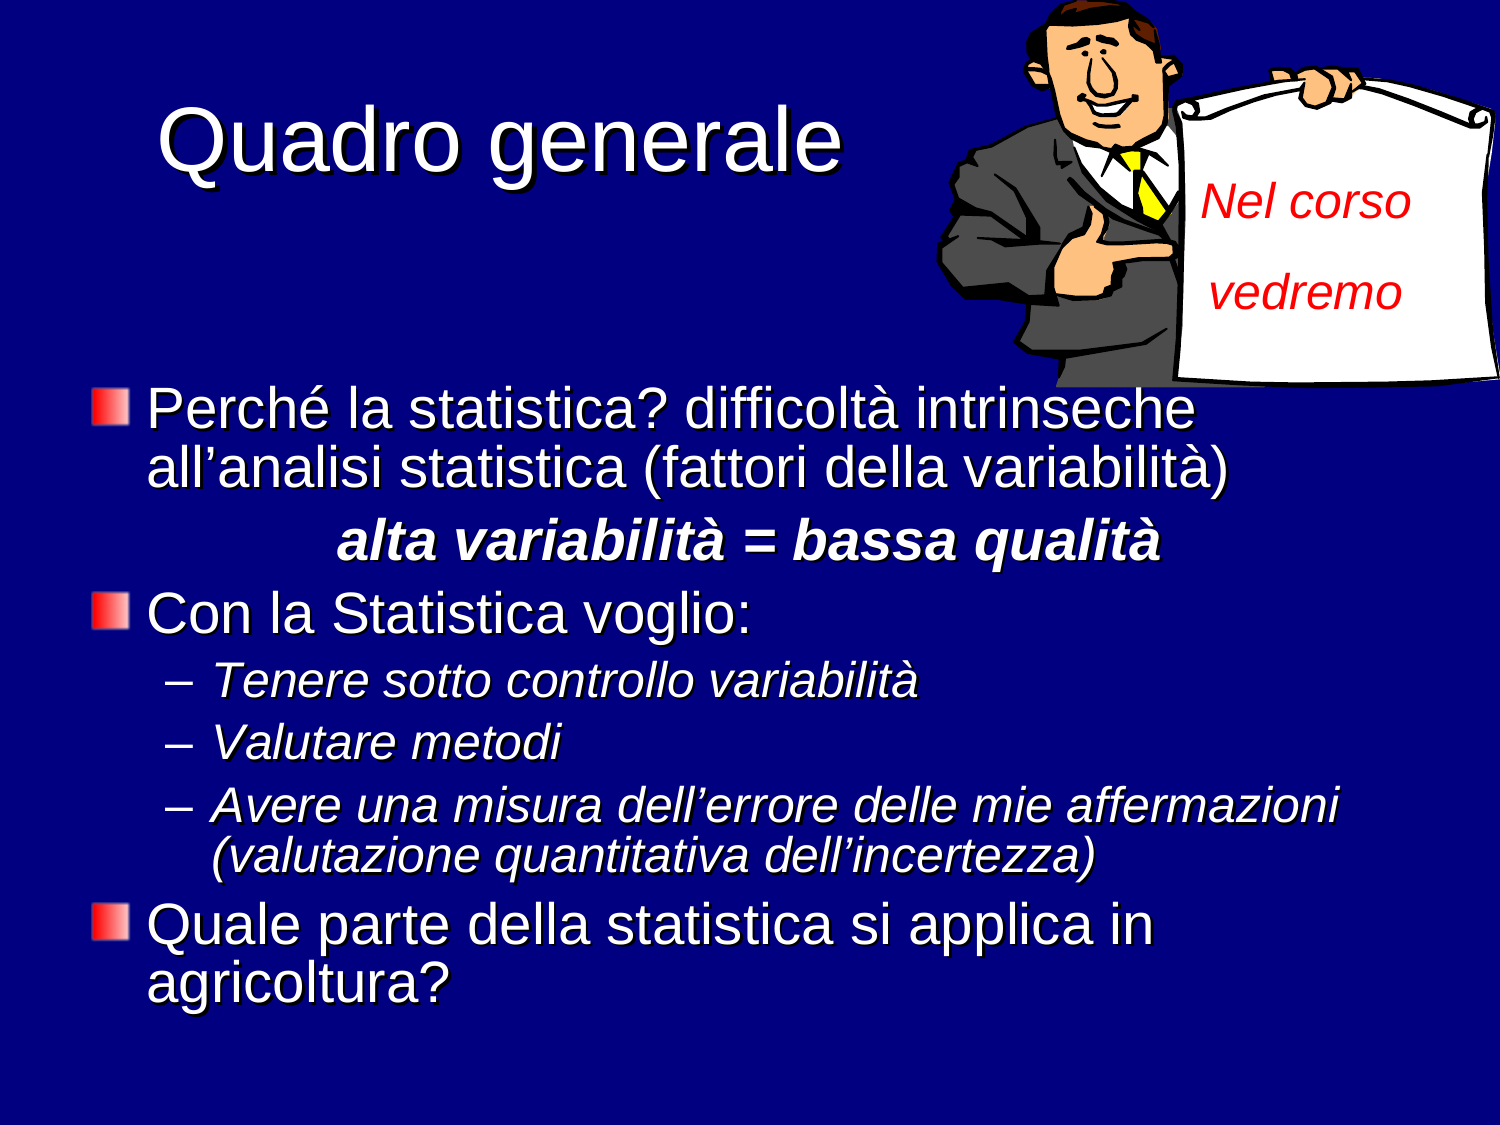

# Quadro generale
Nel corso
vedremo
Perché la statistica? difficoltà intrinseche all’analisi statistica (fattori della variabilità)
alta variabilità = bassa qualità
Con la Statistica voglio:
Tenere sotto controllo variabilità
Valutare metodi
Avere una misura dell’errore delle mie affermazioni (valutazione quantitativa dell’incertezza)
Quale parte della statistica si applica in agricoltura?